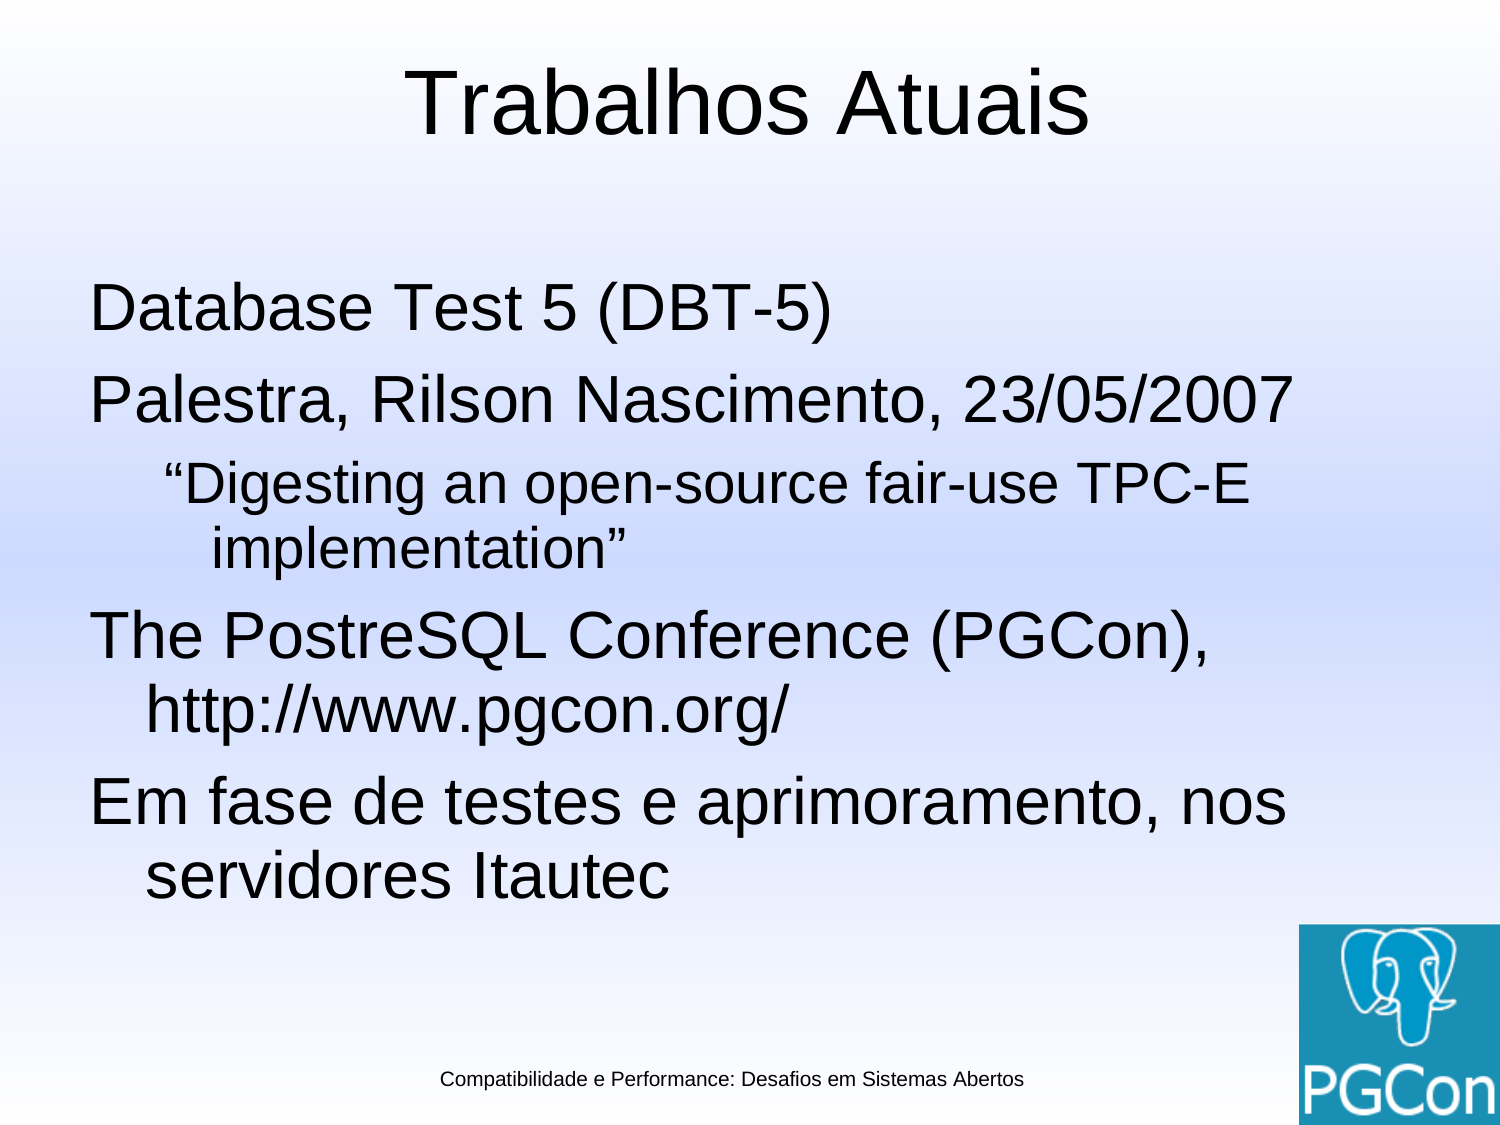

# Trabalhos Atuais
Database Test 5 (DBT-5)
Palestra, Rilson Nascimento, 23/05/2007
“Digesting an open-source fair-use TPC-E implementation”
The PostreSQL Conference (PGCon), http://www.pgcon.org/
Em fase de testes e aprimoramento, nos servidores Itautec
Compatibilidade e Performance: Desafios em Sistemas Abertos
38